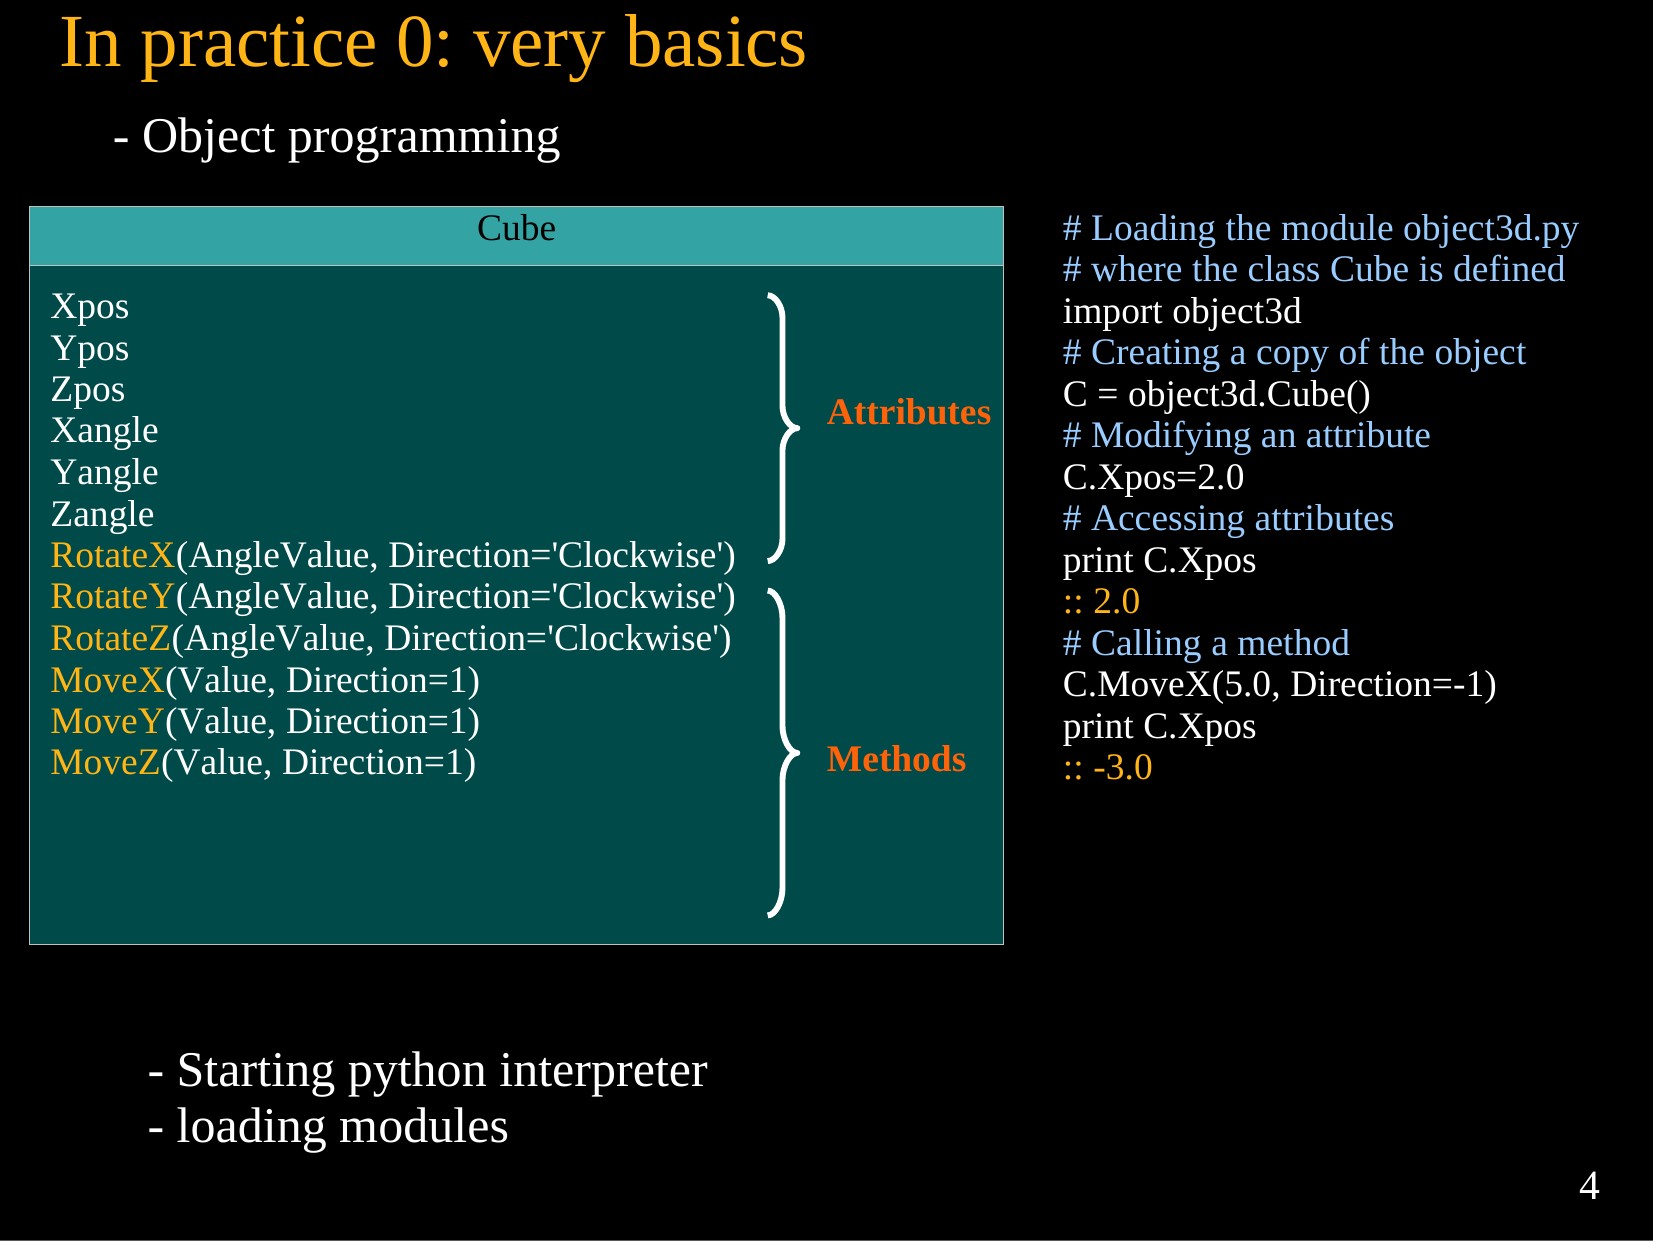

In practice 0: very basics
- Object programming
Cube
# Loading the module object3d.py
# where the class Cube is defined
import object3d
# Creating a copy of the object
C = object3d.Cube()
# Modifying an attribute
C.Xpos=2.0
# Accessing attributes
print C.Xpos
:: 2.0
# Calling a method
C.MoveX(5.0, Direction=-1)
print C.Xpos
:: -3.0
Xpos
Ypos
Zpos
Xangle
Yangle
Zangle
RotateX(AngleValue, Direction='Clockwise')
RotateY(AngleValue, Direction='Clockwise')
RotateZ(AngleValue, Direction='Clockwise')
MoveX(Value, Direction=1)
MoveY(Value, Direction=1)
MoveZ(Value, Direction=1)
Attributes
Methods
- Starting python interpreter
- loading modules